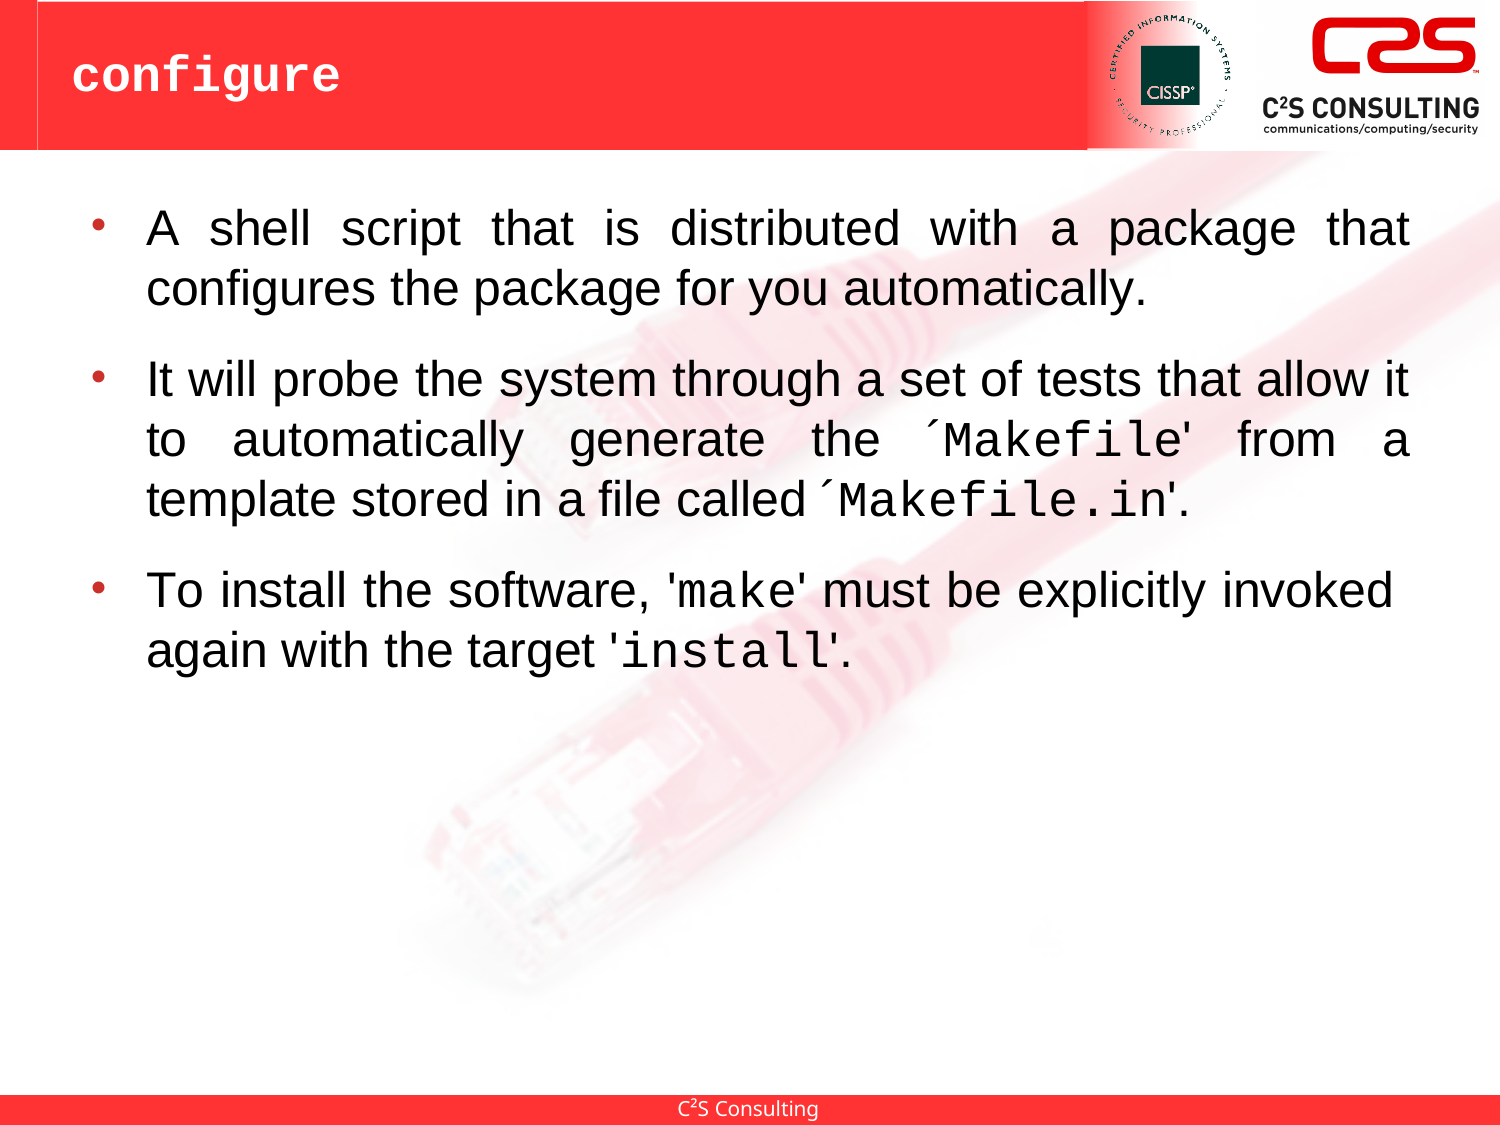

configure
# A shell script that is distributed with a package that configures the package for you automatically.
It will probe the system through a set of tests that allow it to automatically generate the ´Makefile' from a template stored in a file called ´Makefile.in'.
To install the software, 'make' must be explicitly invoked again with the target 'install'.